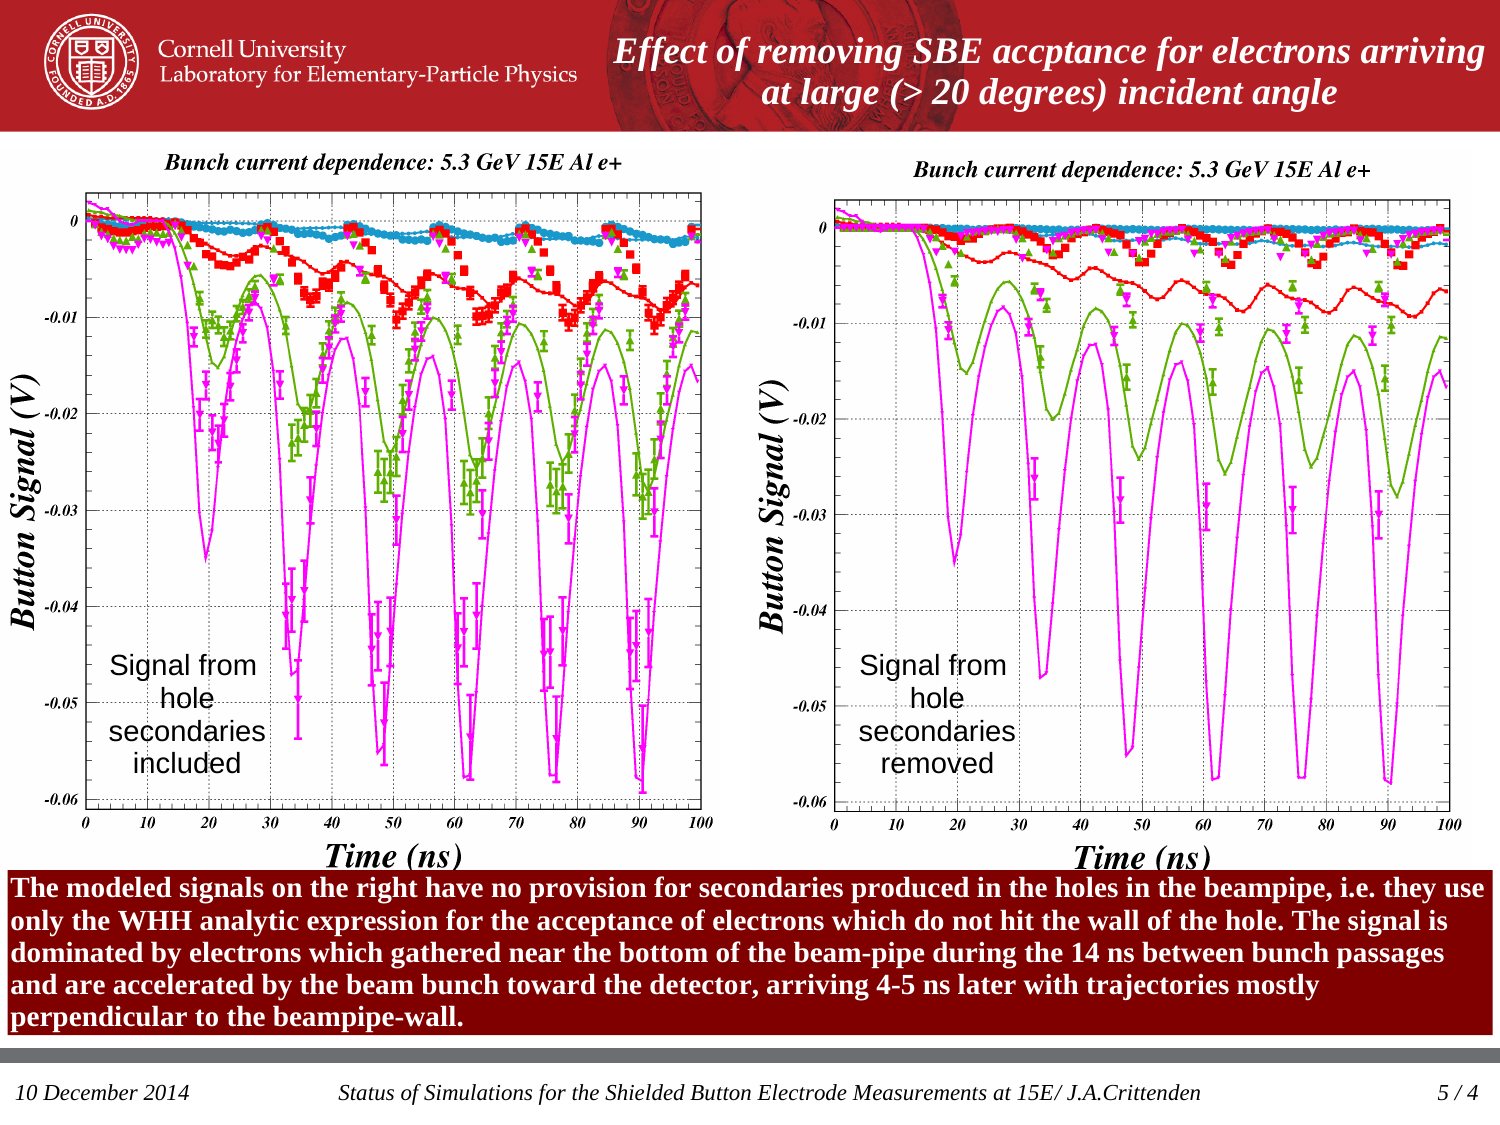

# Effect of removing SBE accptance for electrons arriving at large (> 20 degrees) incident angle
Signal from
hole secondaries
included
Signal from
hole secondaries
removed
The modeled signals on the right have no provision for secondaries produced in the holes in the beampipe, i.e. they use only the WHH analytic expression for the acceptance of electrons which do not hit the wall of the hole. The signal is dominated by electrons which gathered near the bottom of the beam-pipe during the 14 ns between bunch passages and are accelerated by the beam bunch toward the detector, arriving 4-5 ns later with trajectories mostly perpendicular to the beampipe-wall.